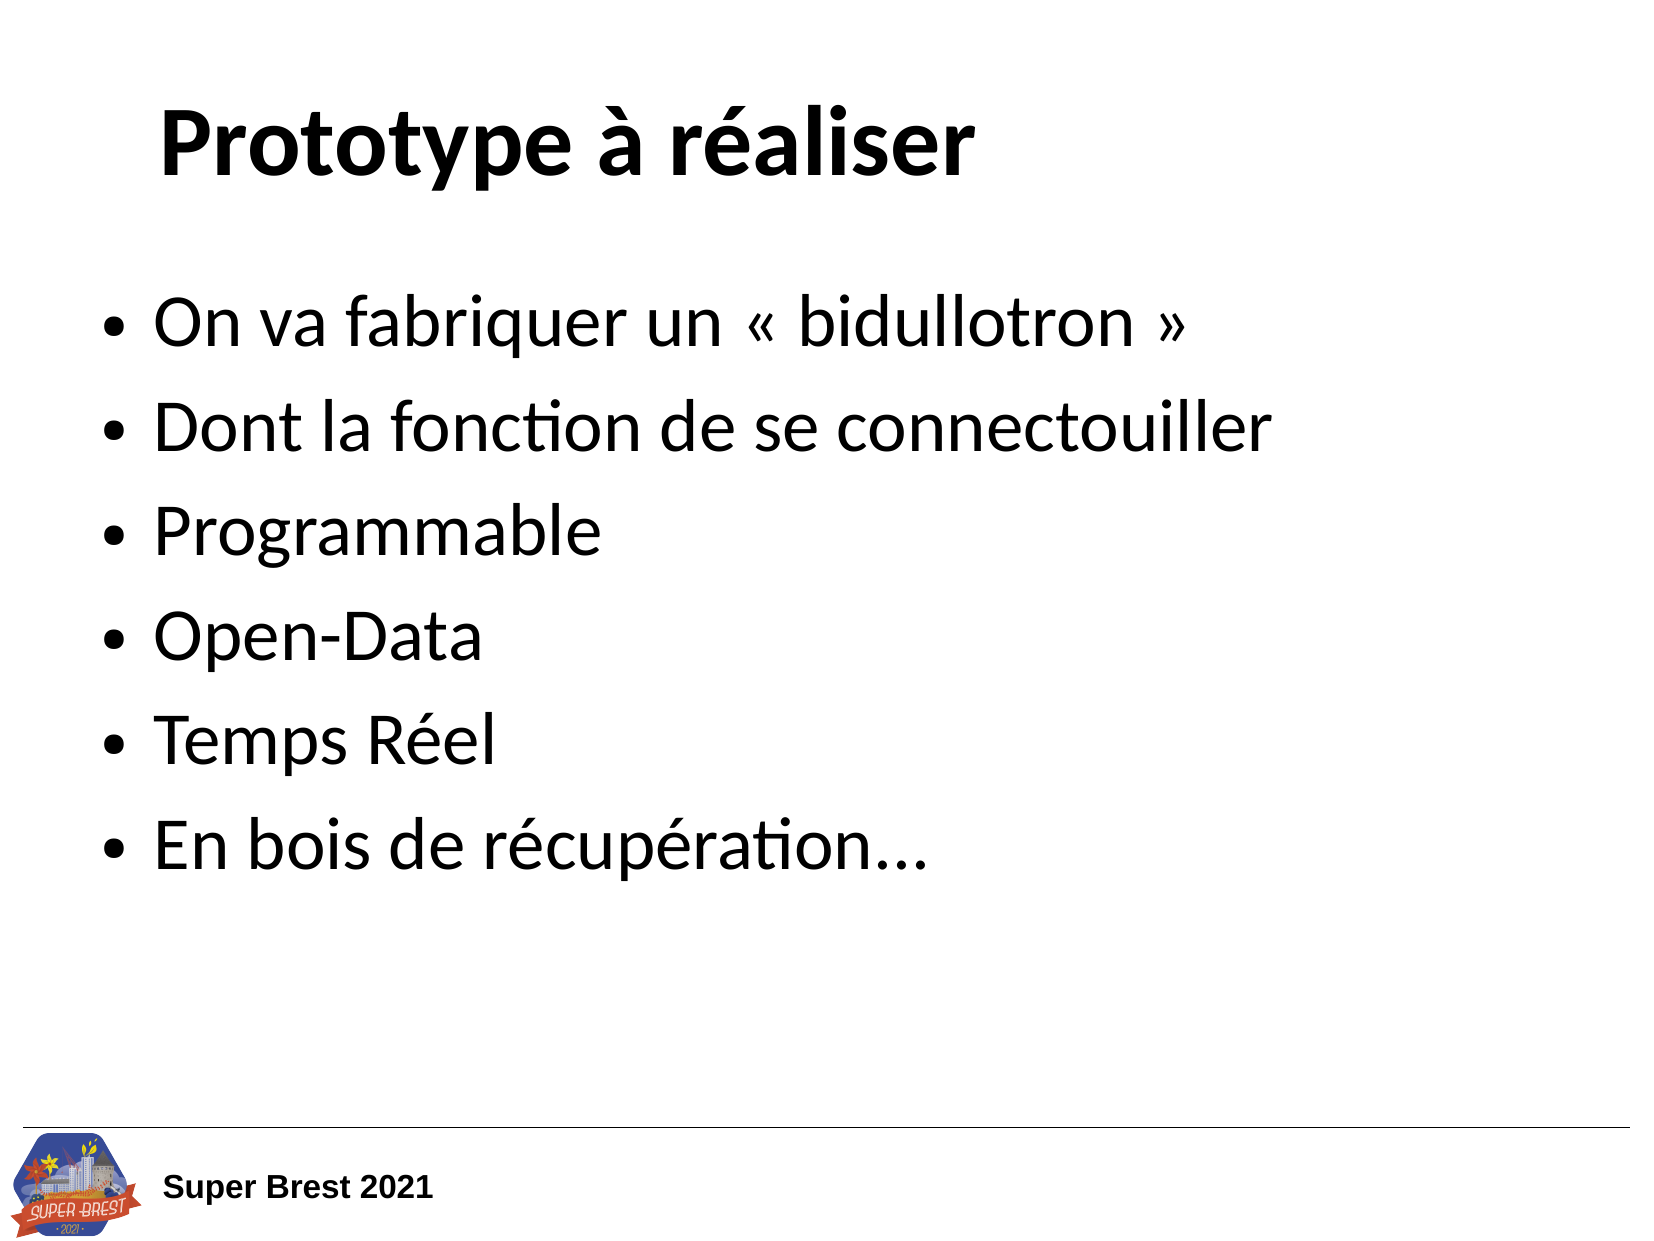

# Prototype à réaliser
On va fabriquer un « bidullotron »
Dont la fonction de se connectouiller
Programmable
Open-Data
Temps Réel
En bois de récupération...
Super Brest 2021